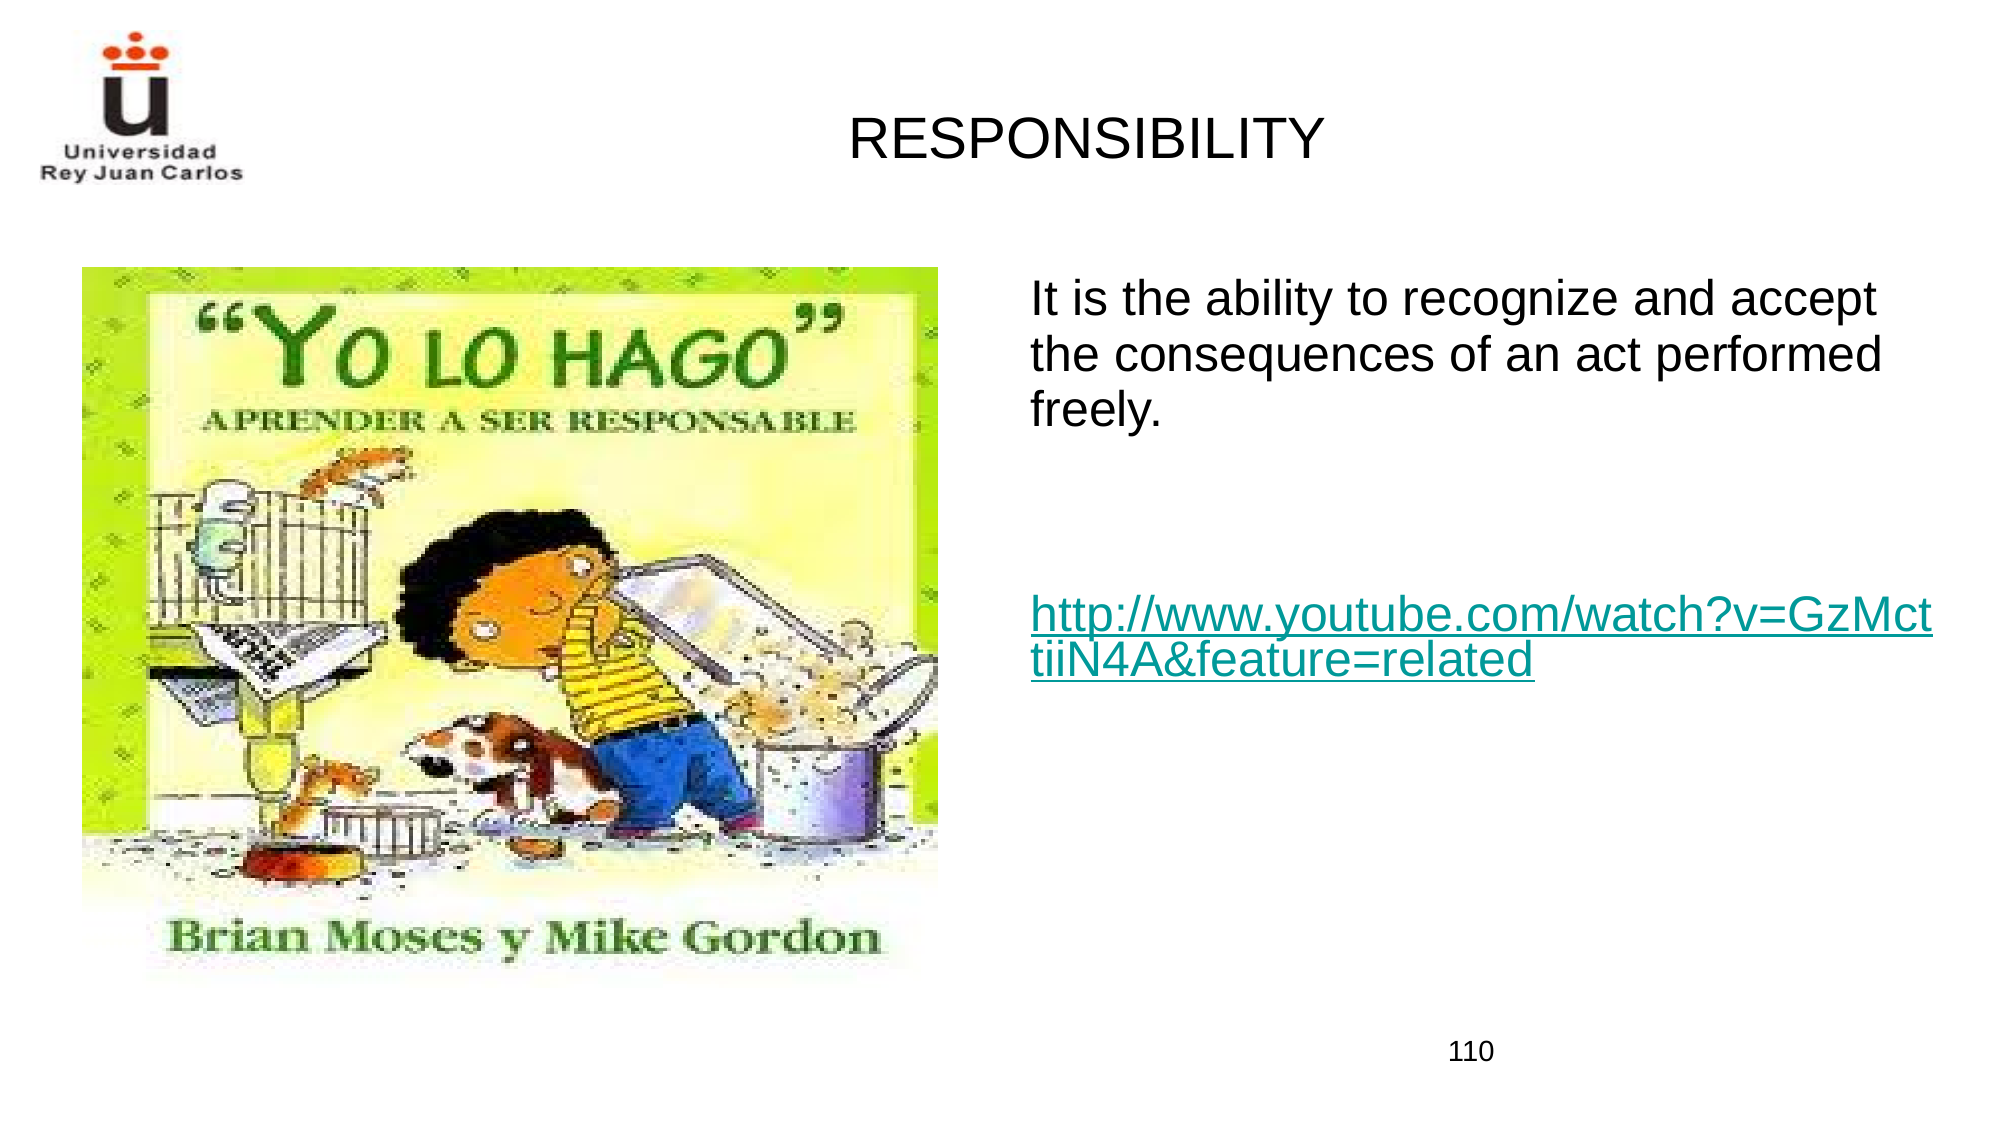

RESPONSIBILITY
It is the ability to recognize and accept the consequences of an act performed freely.
http://www.youtube.com/watch?v=GzMcttiiN4A&feature=related